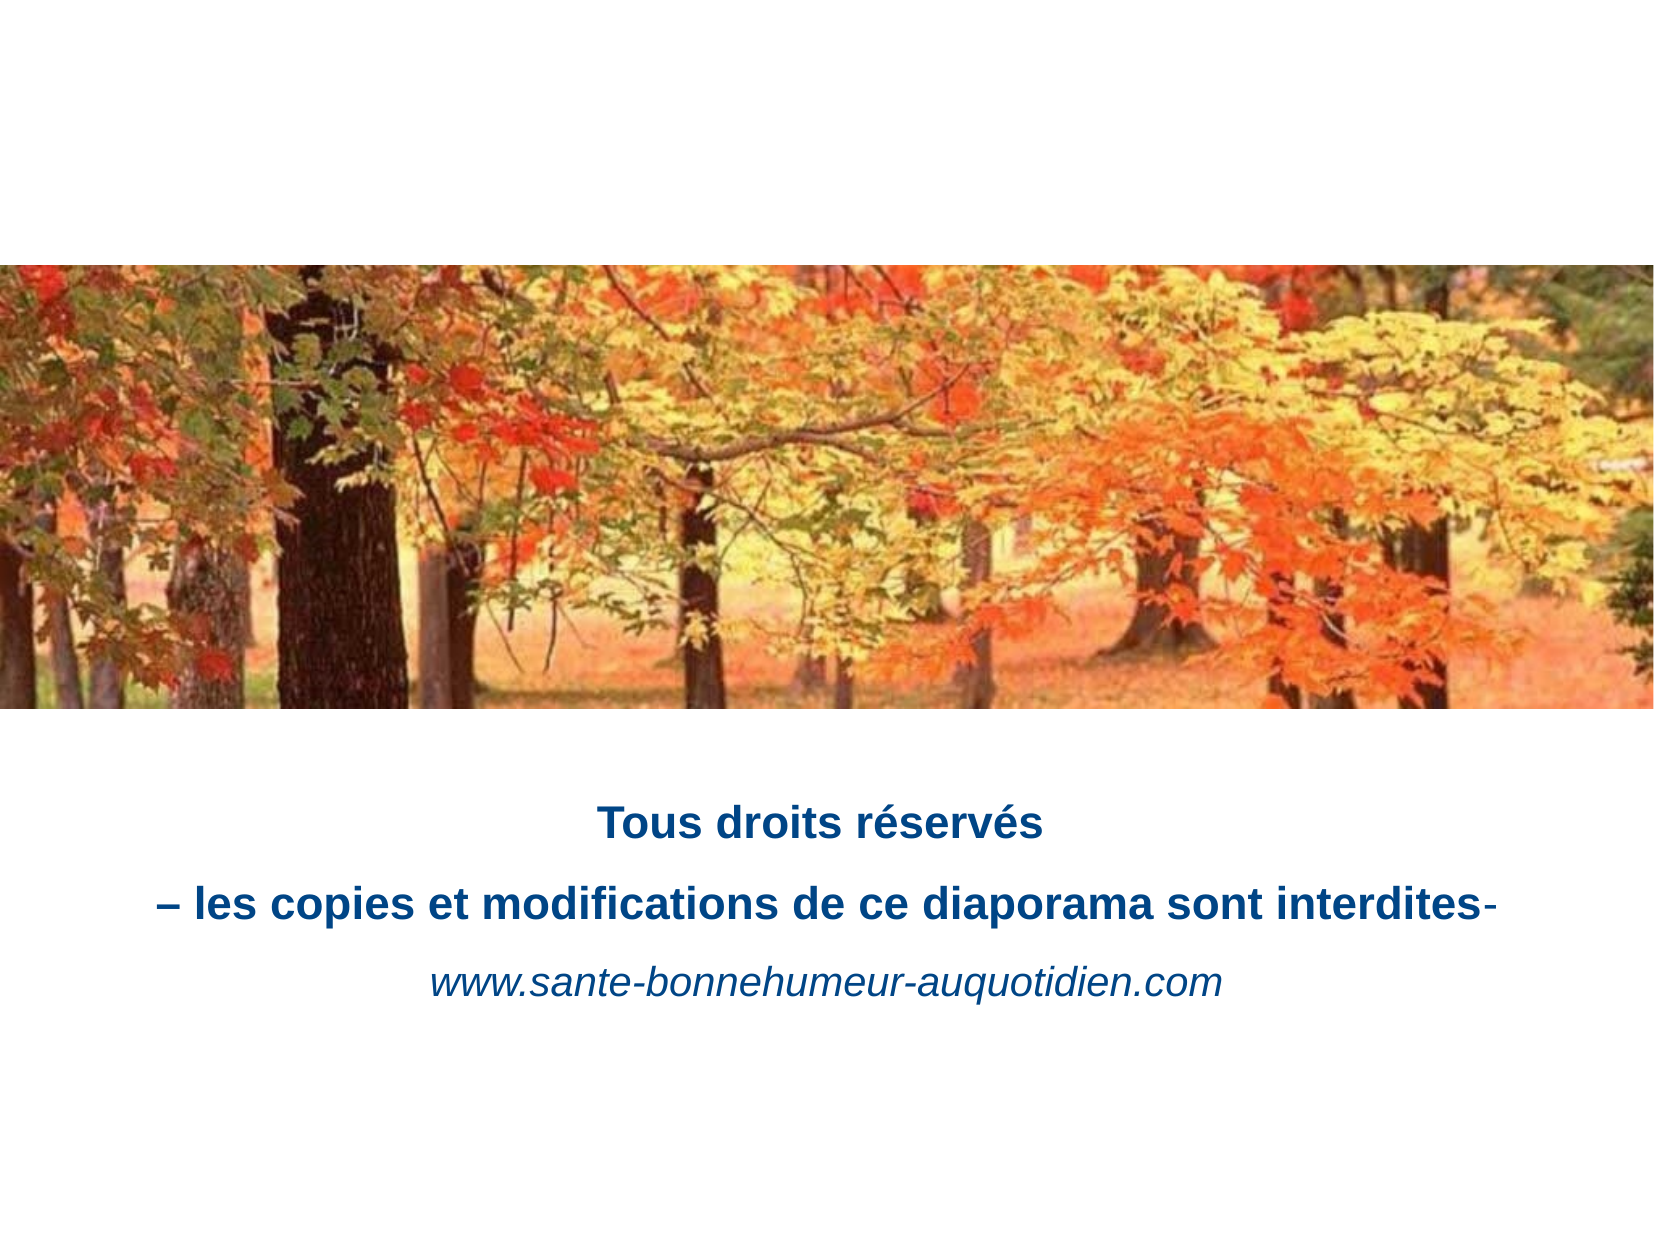

# Tous droits réservés
– les copies et modifications de ce diaporama sont interdites-
www.sante-bonnehumeur-auquotidien.com